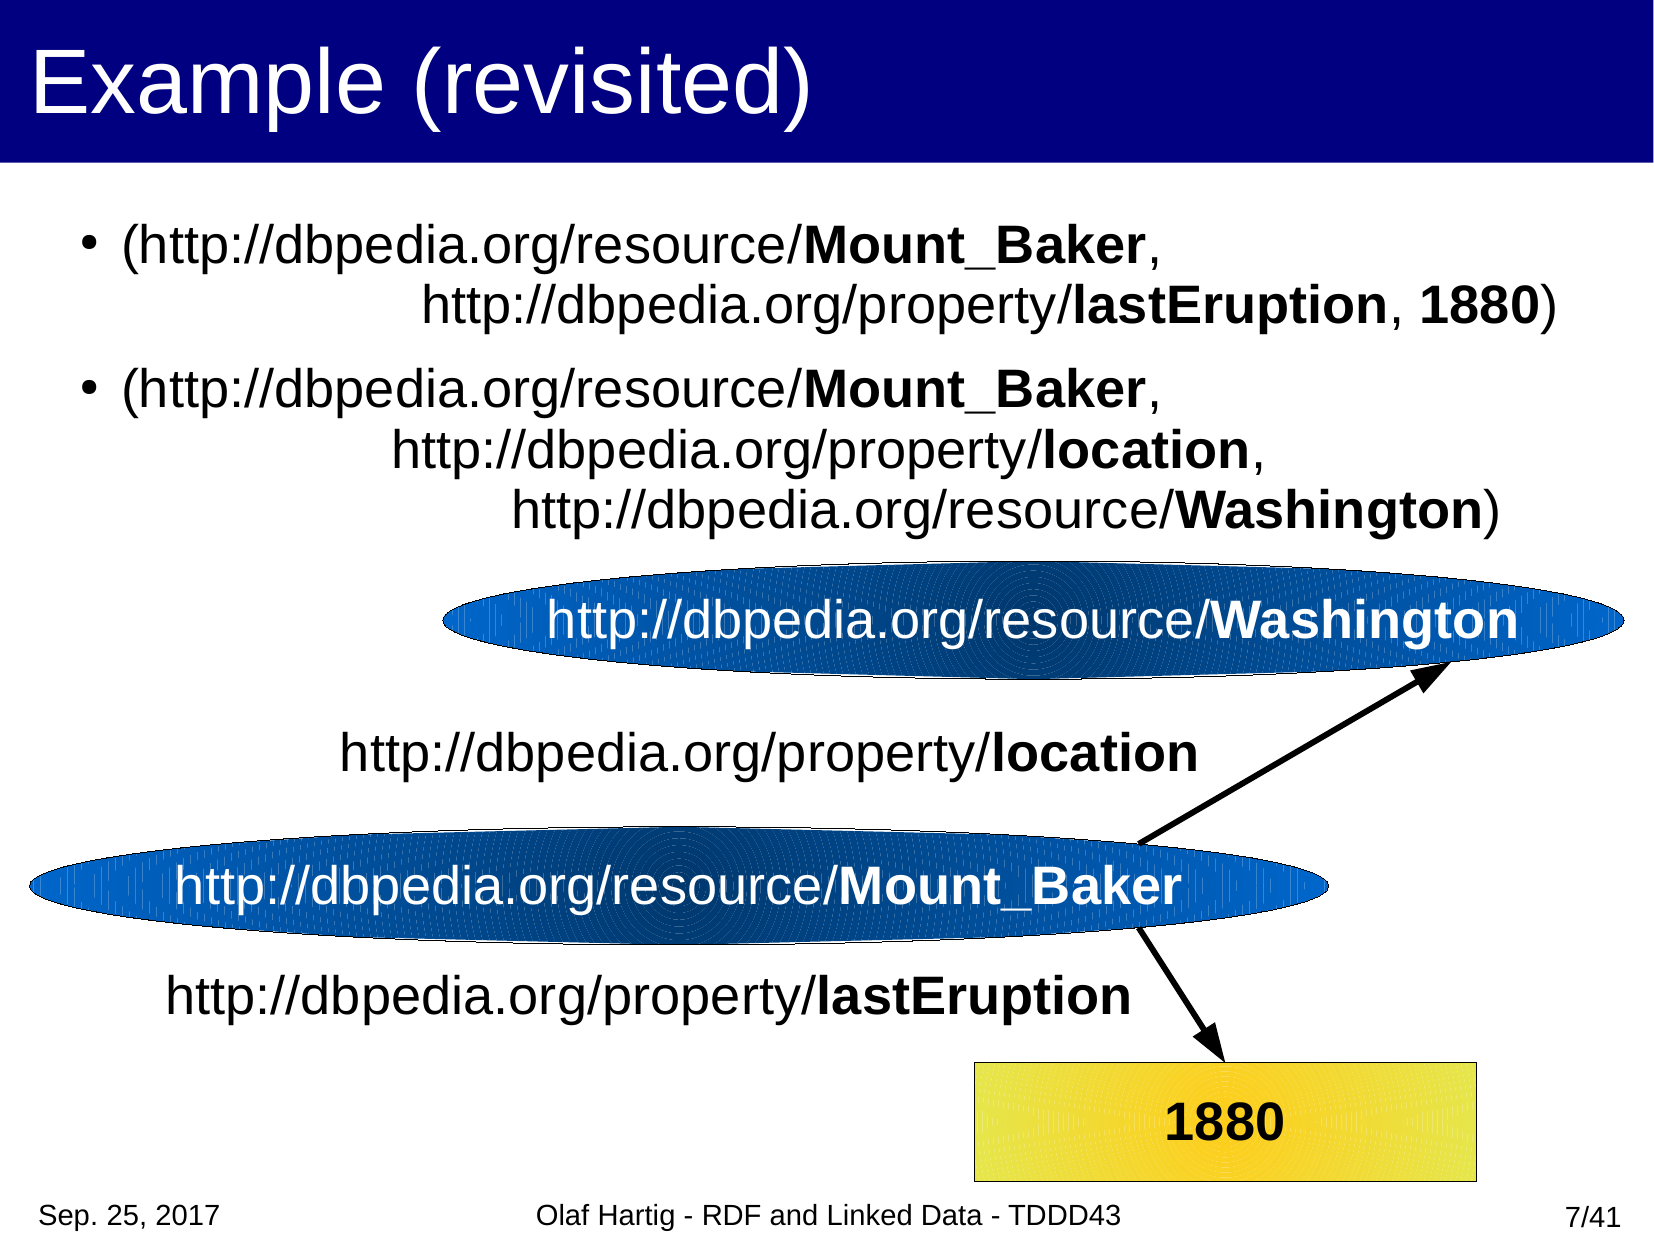

# Example (revisited)
(http://dbpedia.org/resource/Mount_Baker,
 http://dbpedia.org/property/lastEruption, 1880)
(http://dbpedia.org/resource/Mount_Baker,
 http://dbpedia.org/property/location,
 http://dbpedia.org/resource/Washington)
http://dbpedia.org/resource/Washington
http://dbpedia.org/resource/Mount_Baker
1880
Sep. 25, 2017
Olaf Hartig - RDF and Linked Data - TDDD43
7